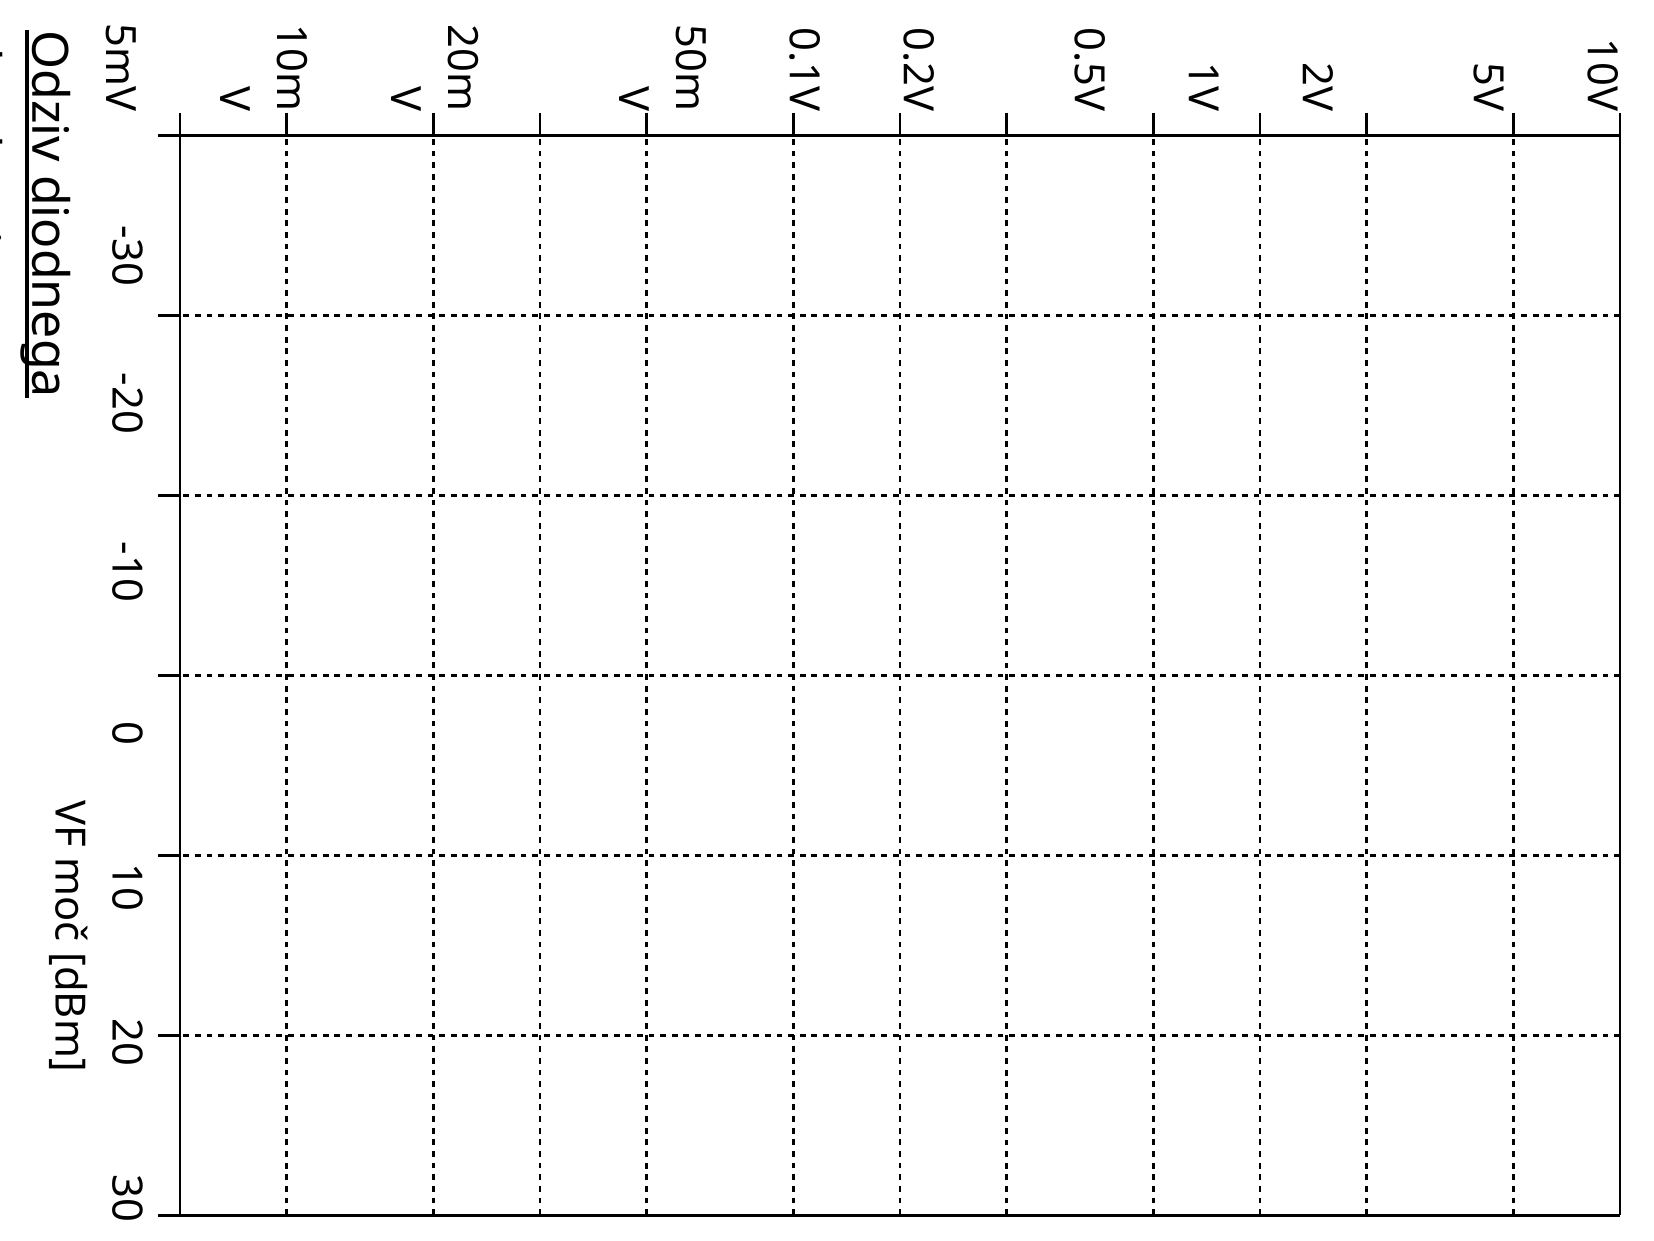

10V
5V
2V
1V
 0.5V
0.2V
0.1V
50mV
20mV
10mV
5mV
2mV
1mV
Odziv diodnega detektorja
-30 -20 -10 0 10 20 30
VF moč [dBm]